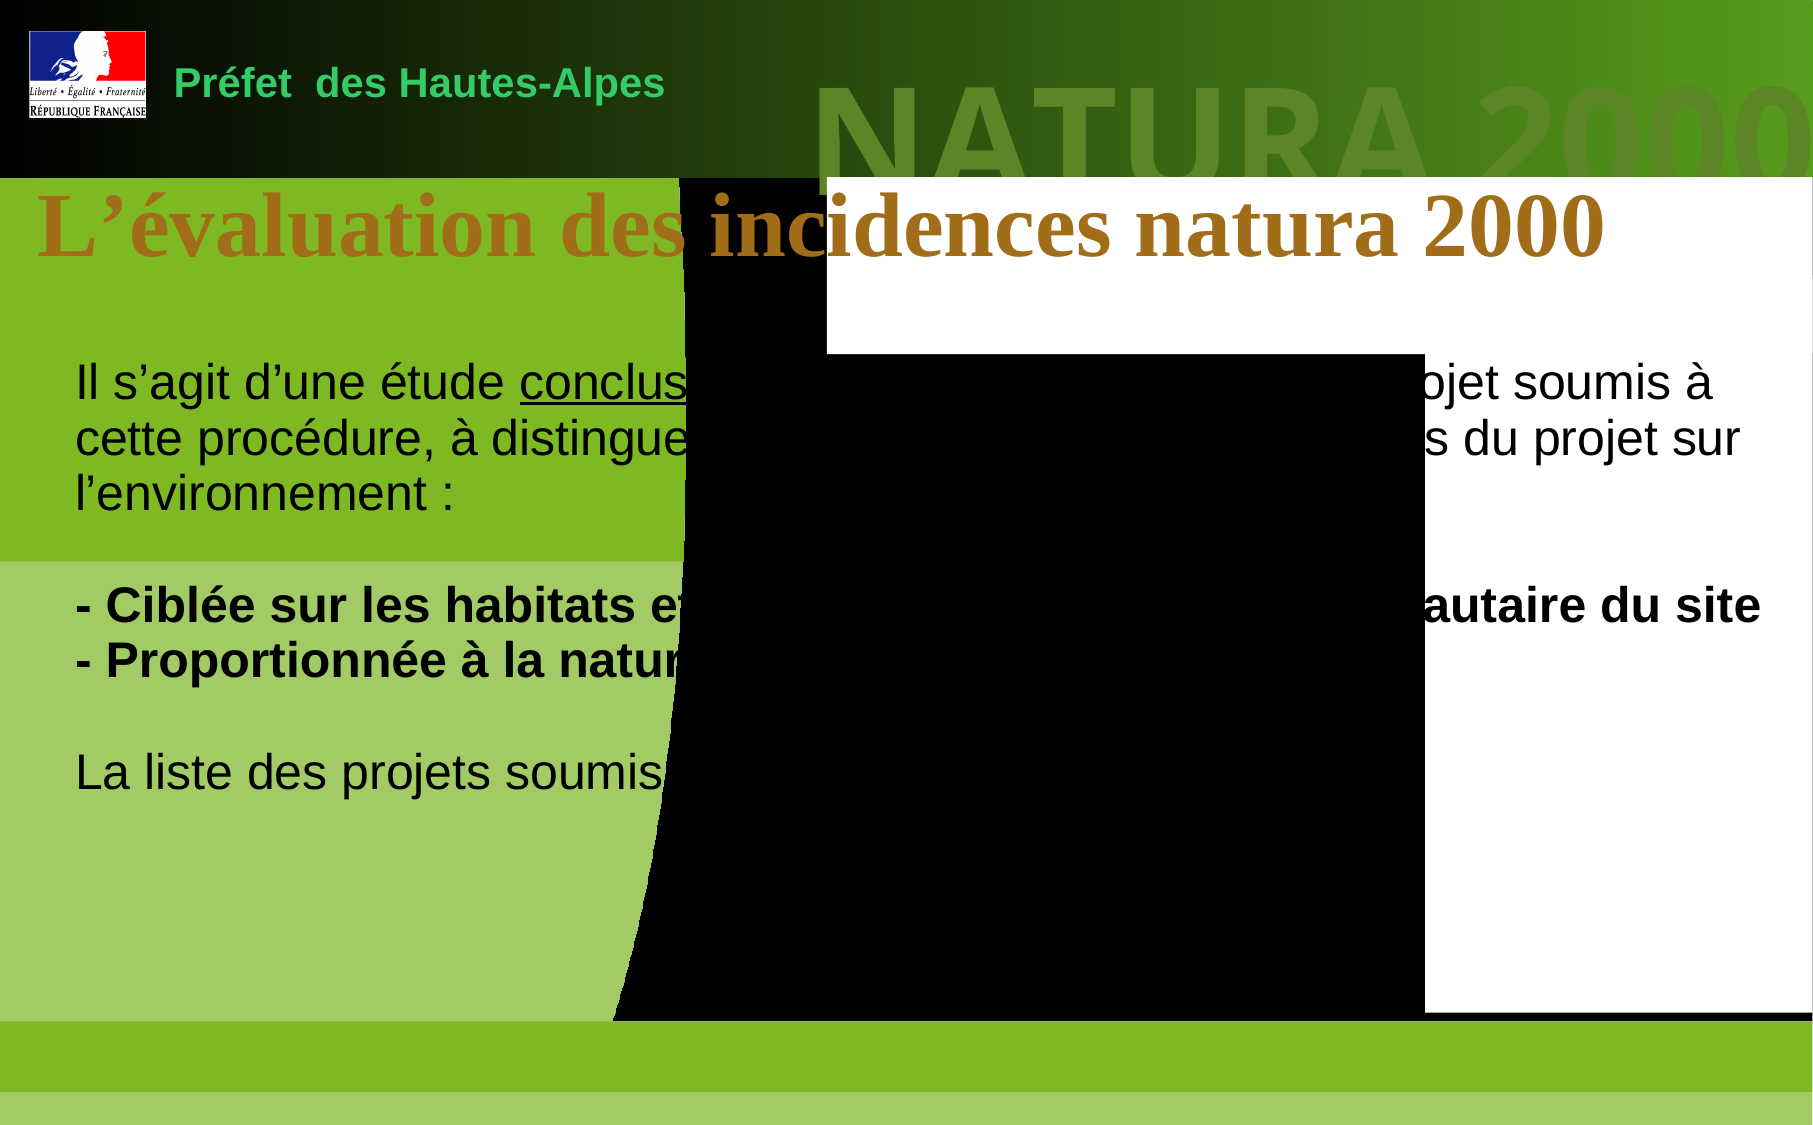

# L’évaluation des incidences natura 2000
Il s’agit d’une étude conclusive réalisée par le porteur d’un projet soumis à cette procédure, à distinguer de l’étude d’impact, sur les effets du projet sur l’environnement :
- Ciblée sur les habitats et les espèces d’intérêt communautaire du site
- Proportionnée à la nature et à l'importance du projet
La liste des projets soumis est une liste positive